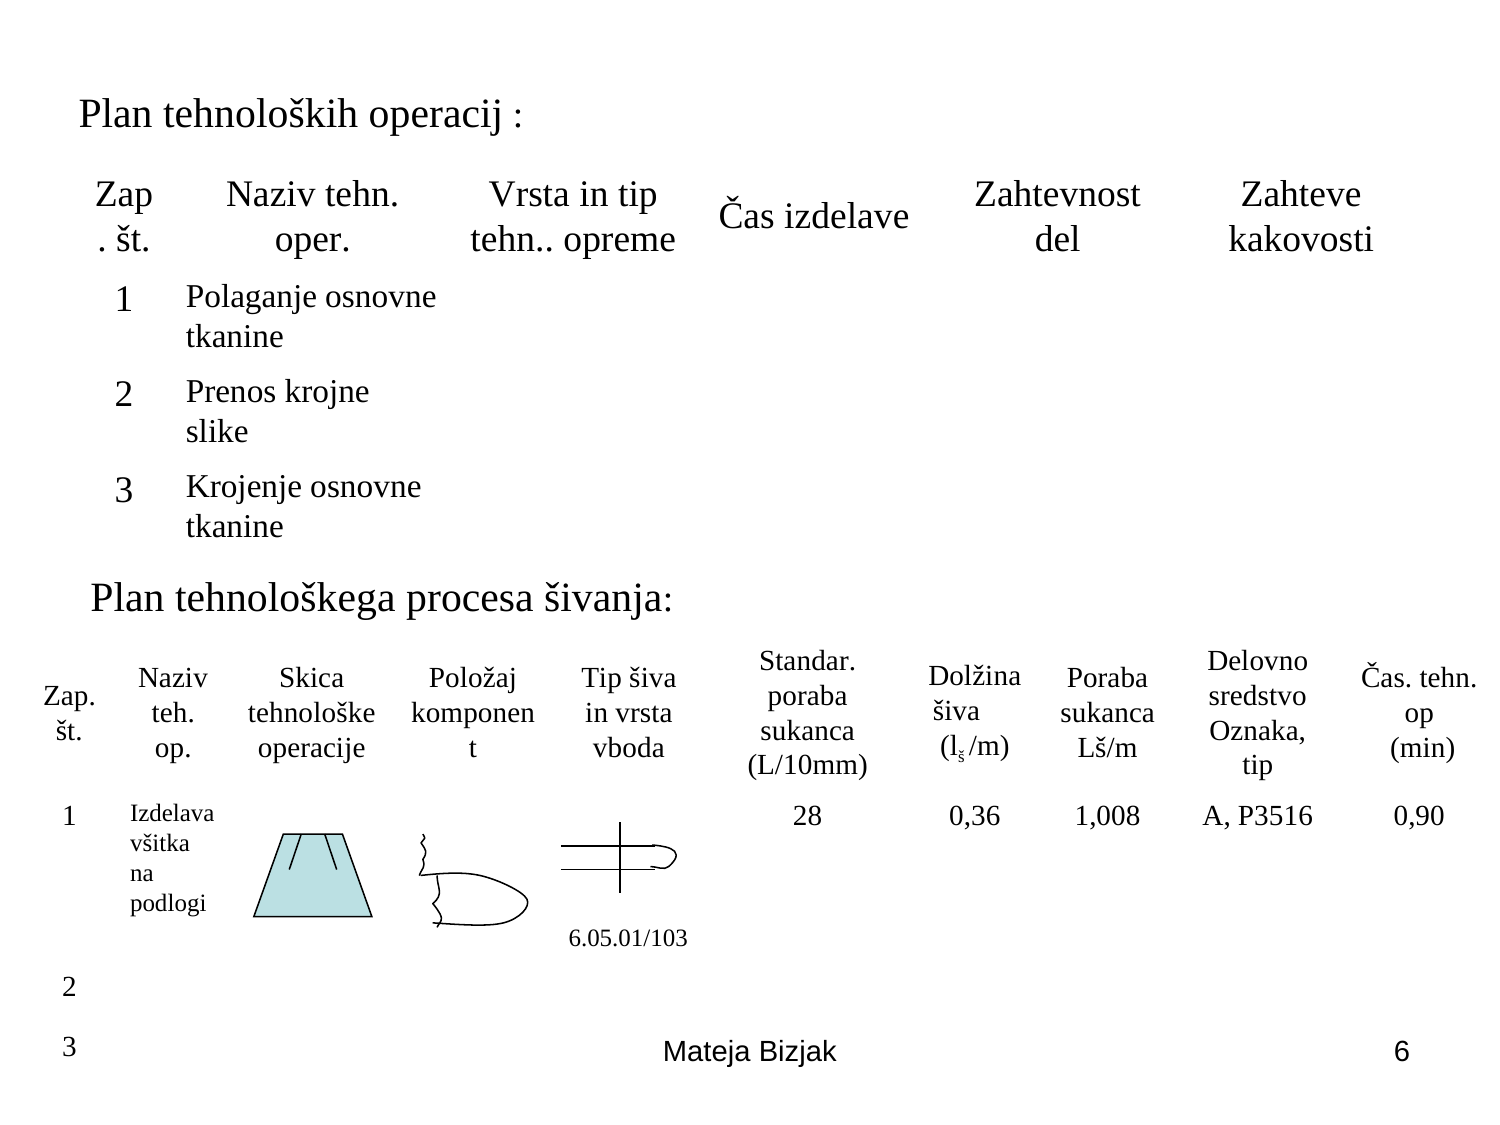

Plan tehnoloških operacij :
| Zap. št. | Naziv tehn. oper. | Vrsta in tip tehn.. opreme | Čas izdelave | Zahtevnost del | Zahteve kakovosti |
| --- | --- | --- | --- | --- | --- |
| 1 | Polaganje osnovne tkanine | | | | |
| 2 | Prenos krojne slike | | | | |
| 3 | Krojenje osnovne tkanine | | | | |
Plan tehnološkega procesa šivanja:
| Zap. št. | Naziv teh. op. | Skica tehnološke operacije | Položaj komponent | Tip šiva in vrsta vboda | Standar. poraba sukanca (L/10mm) | Dolžina šiva (lš /m) | Poraba sukanca Lš/m | Delovno sredstvo Oznaka, tip | Čas. tehn. op (min) |
| --- | --- | --- | --- | --- | --- | --- | --- | --- | --- |
| 1 | Izdelava všitka na podlogi | | | 6.05.01/103 | 28 | 0,36 | 1,008 | A, P3516 | 0,90 |
| 2 | | | | | | | | | |
| 3 | | | | | | | | | |
Mateja Bizjak
5